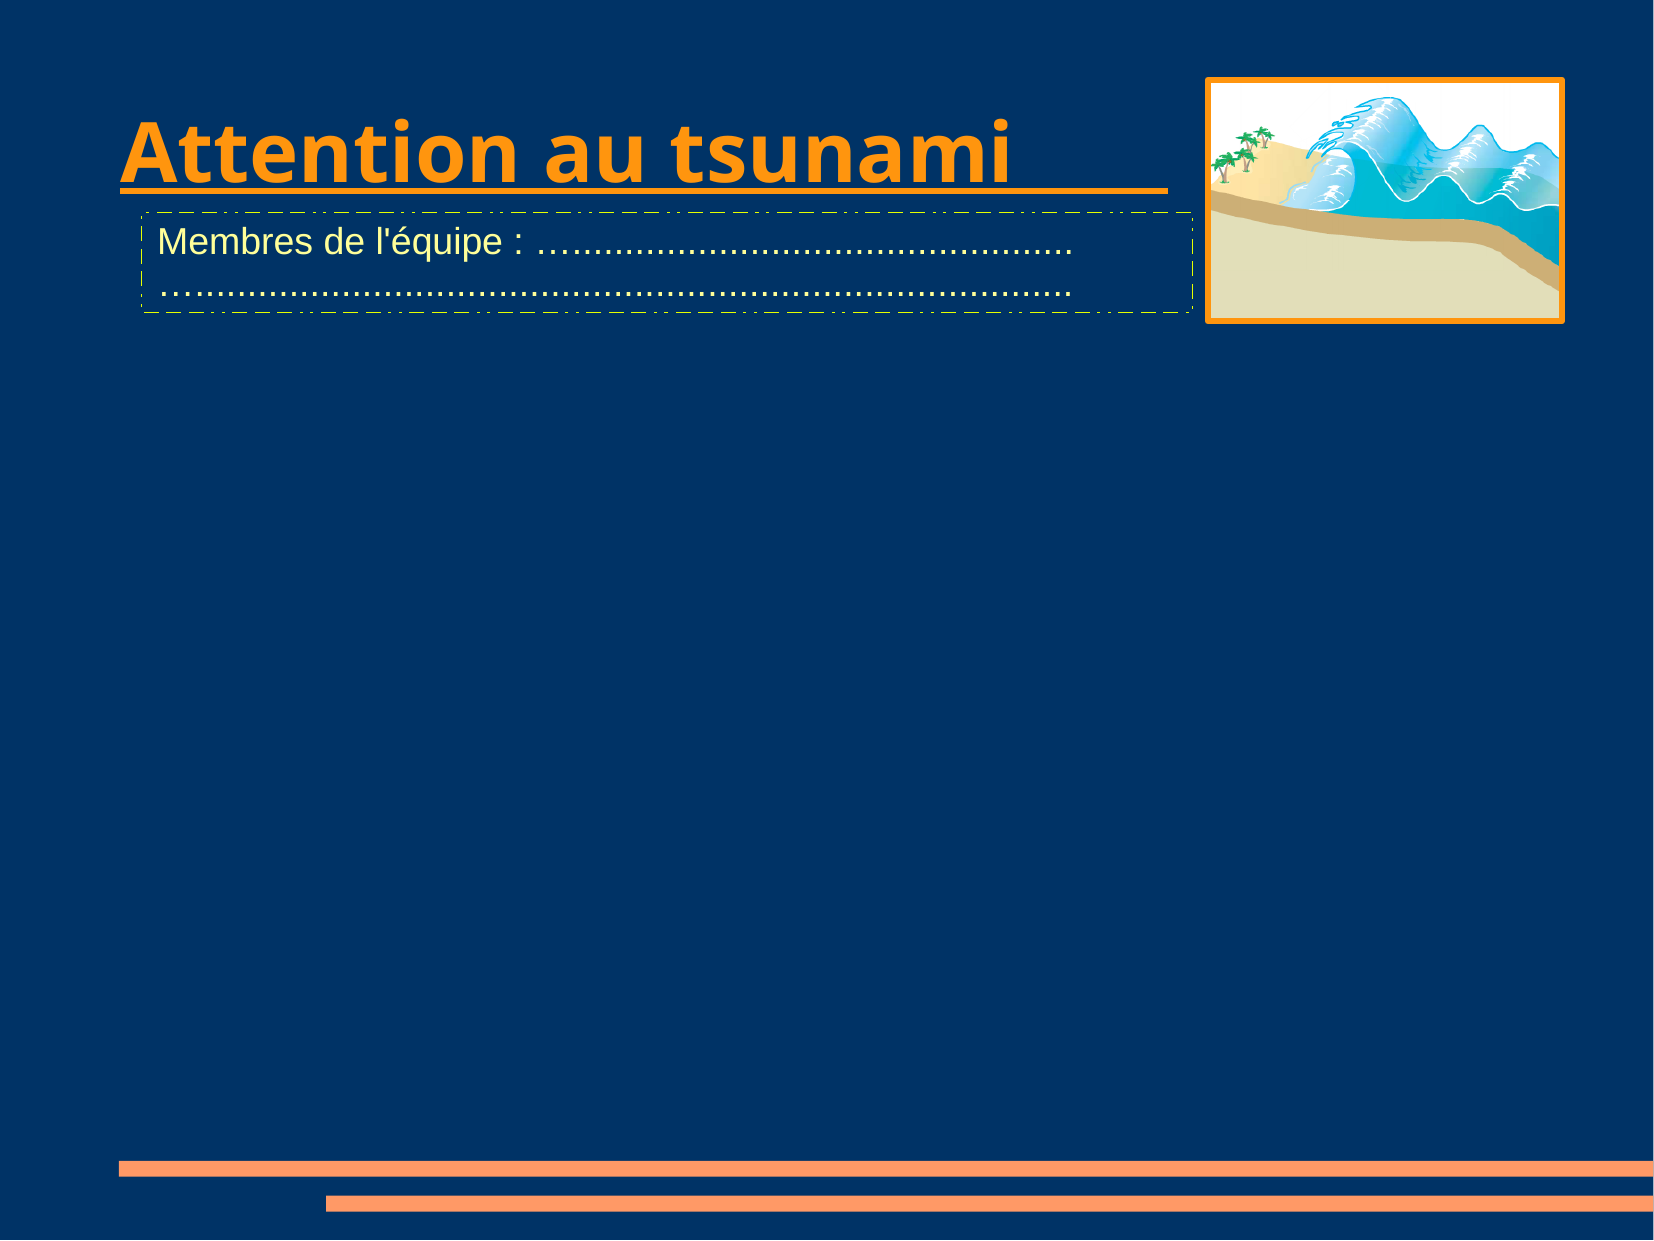

Attention au tsunami
Membres de l'équipe : …................................................
…....................................................................................
#